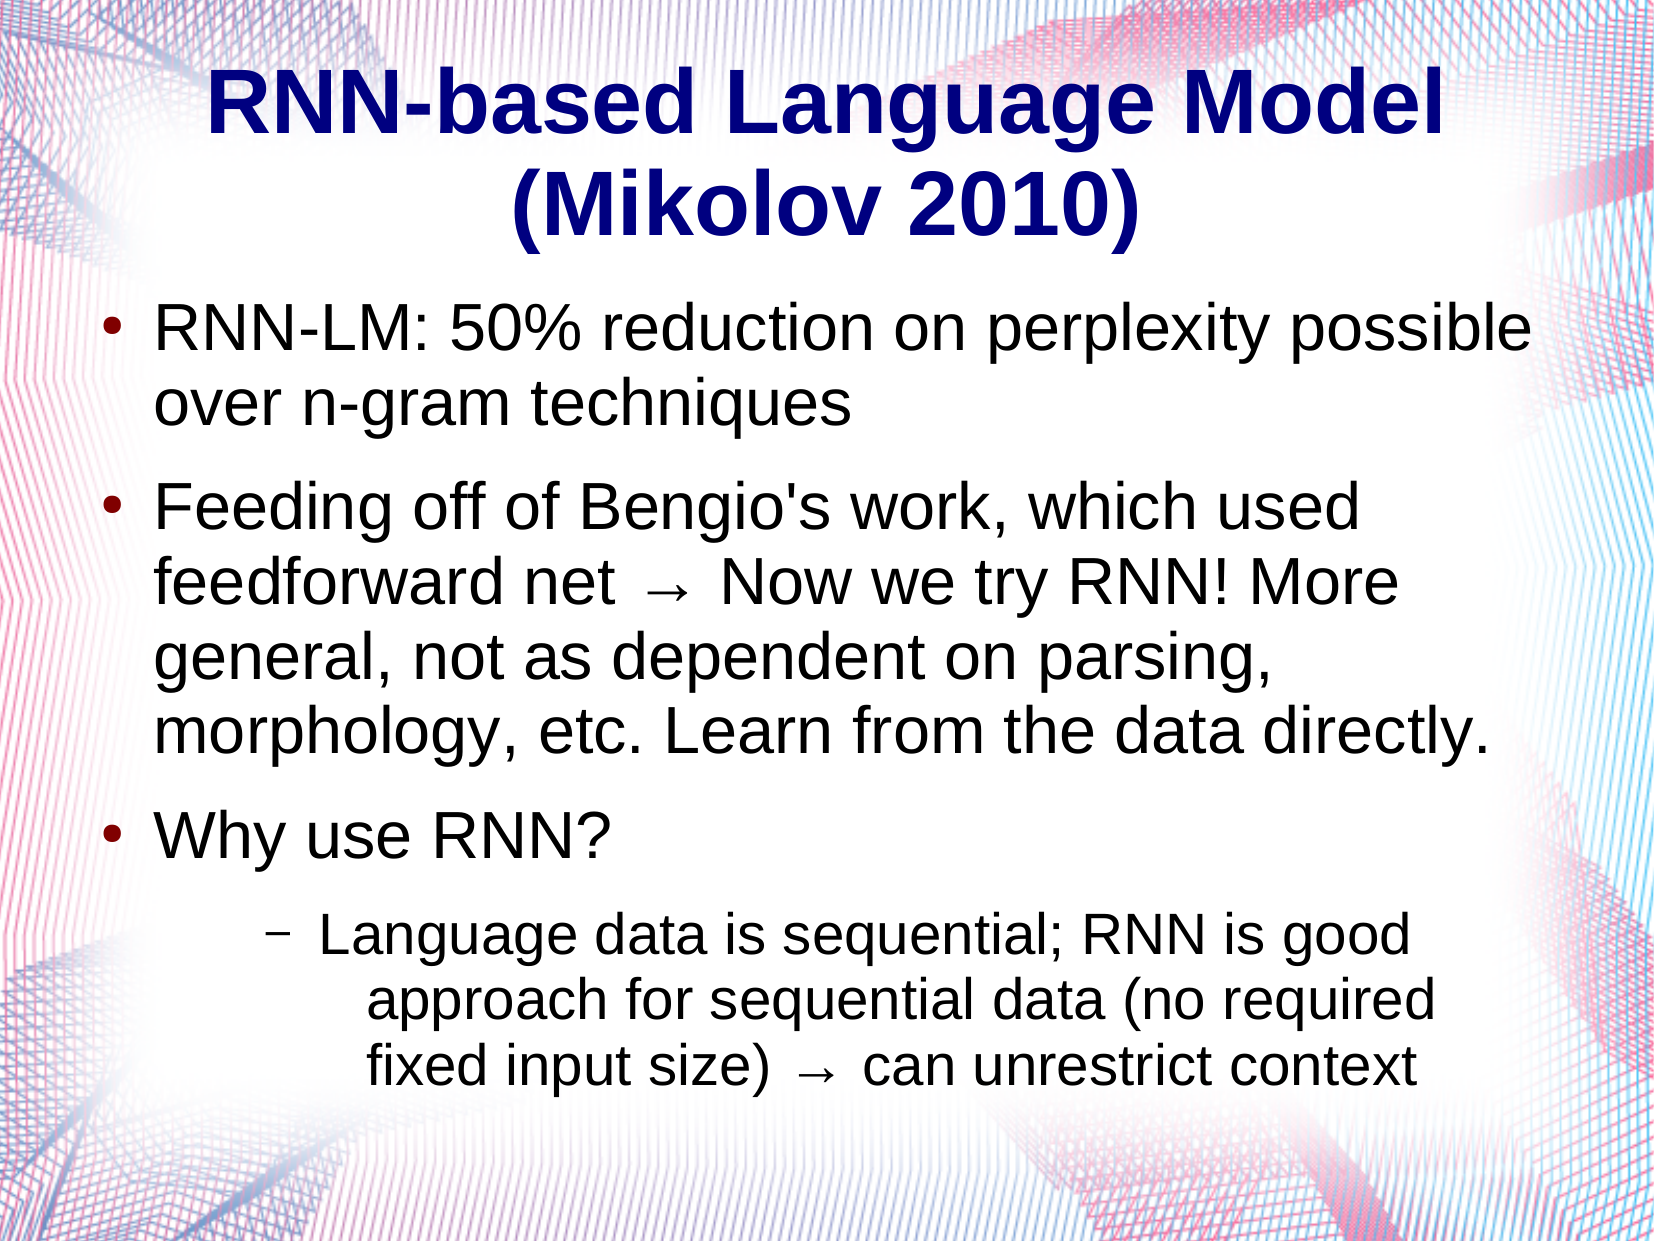

# RNN-based Language Model (Mikolov 2010)
RNN-LM: 50% reduction on perplexity possible over n-gram techniques
Feeding off of Bengio's work, which used feedforward net → Now we try RNN! More general, not as dependent on parsing, morphology, etc. Learn from the data directly.
Why use RNN?
Language data is sequential; RNN is good approach for sequential data (no required fixed input size) → can unrestrict context